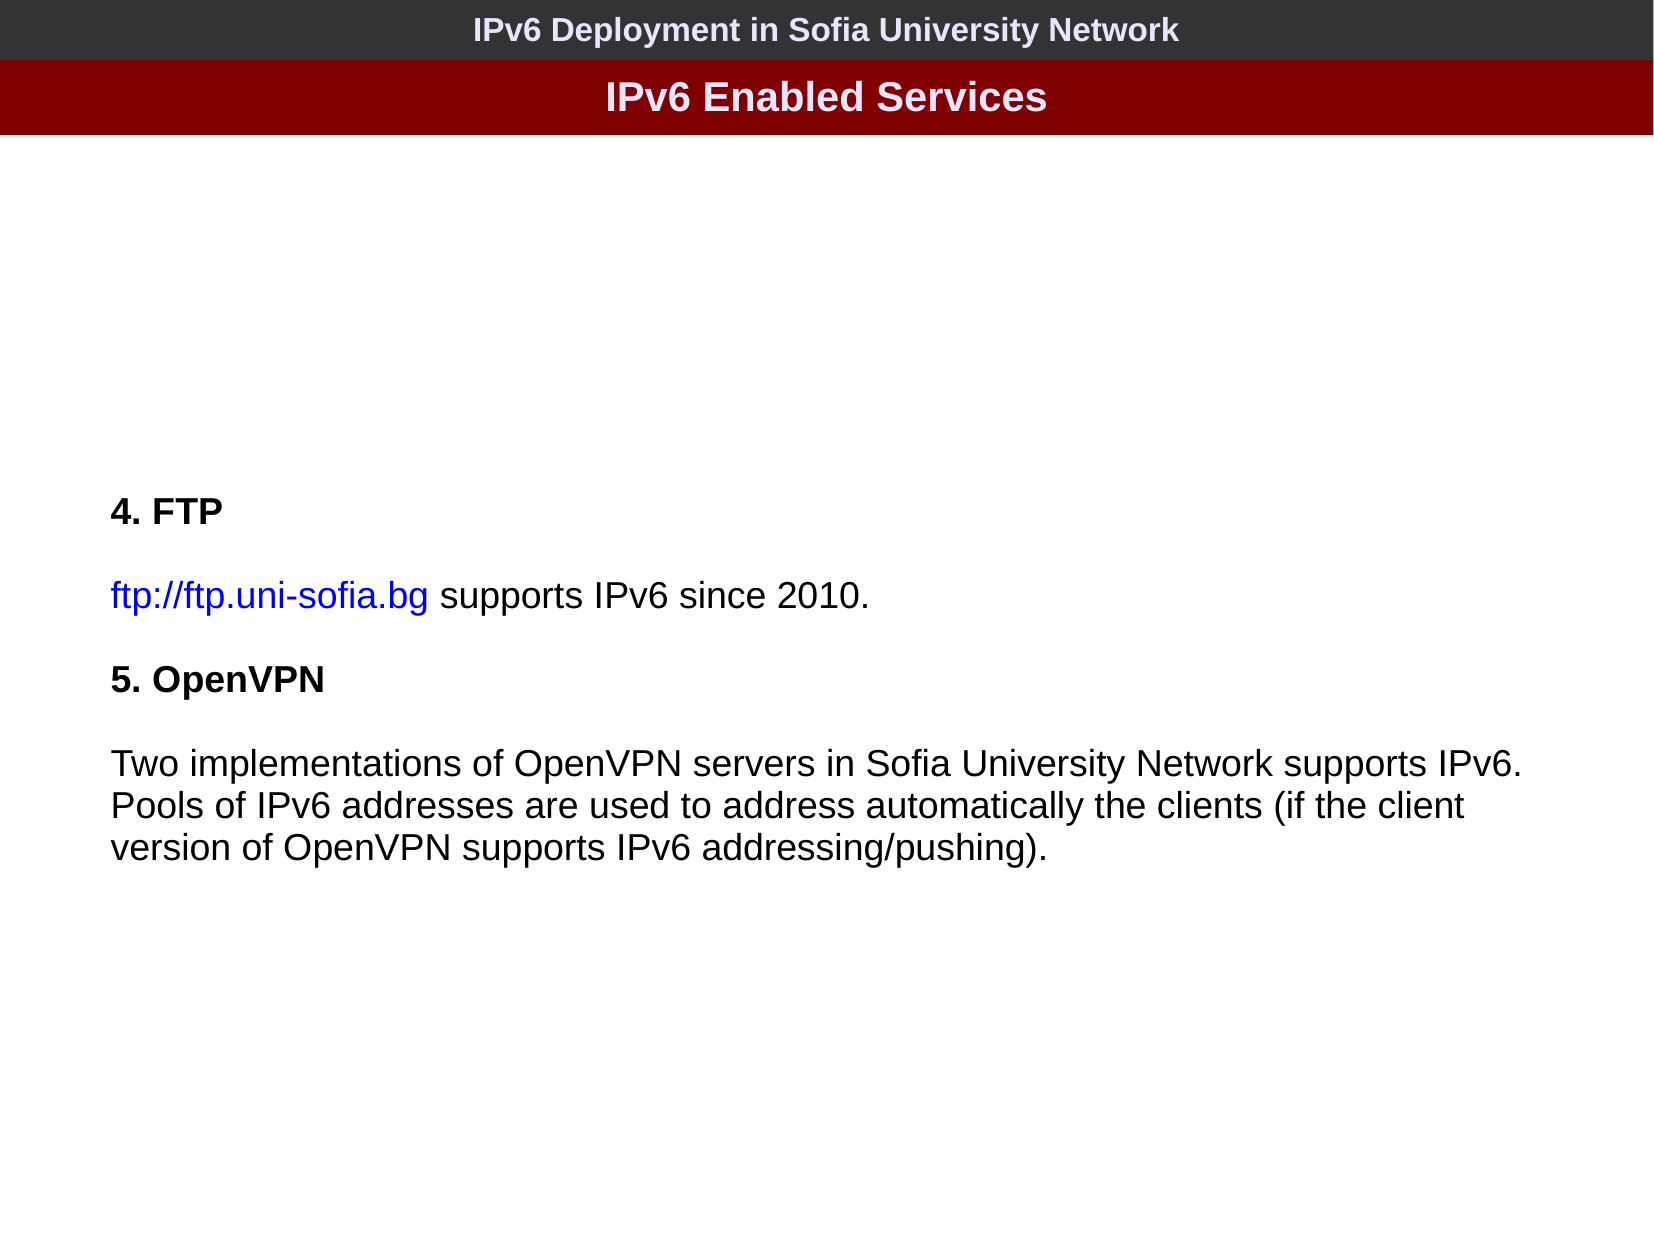

IPv6 Deployment in Sofia University Network
IPv6 Enabled Services
4. FTP
ftp://ftp.uni-sofia.bg supports IPv6 since 2010.
5. OpenVPN
Two implementations of OpenVPN servers in Sofia University Network supports IPv6. Pools of IPv6 addresses are used to address automatically the clients (if the client version of OpenVPN supports IPv6 addressing/pushing).